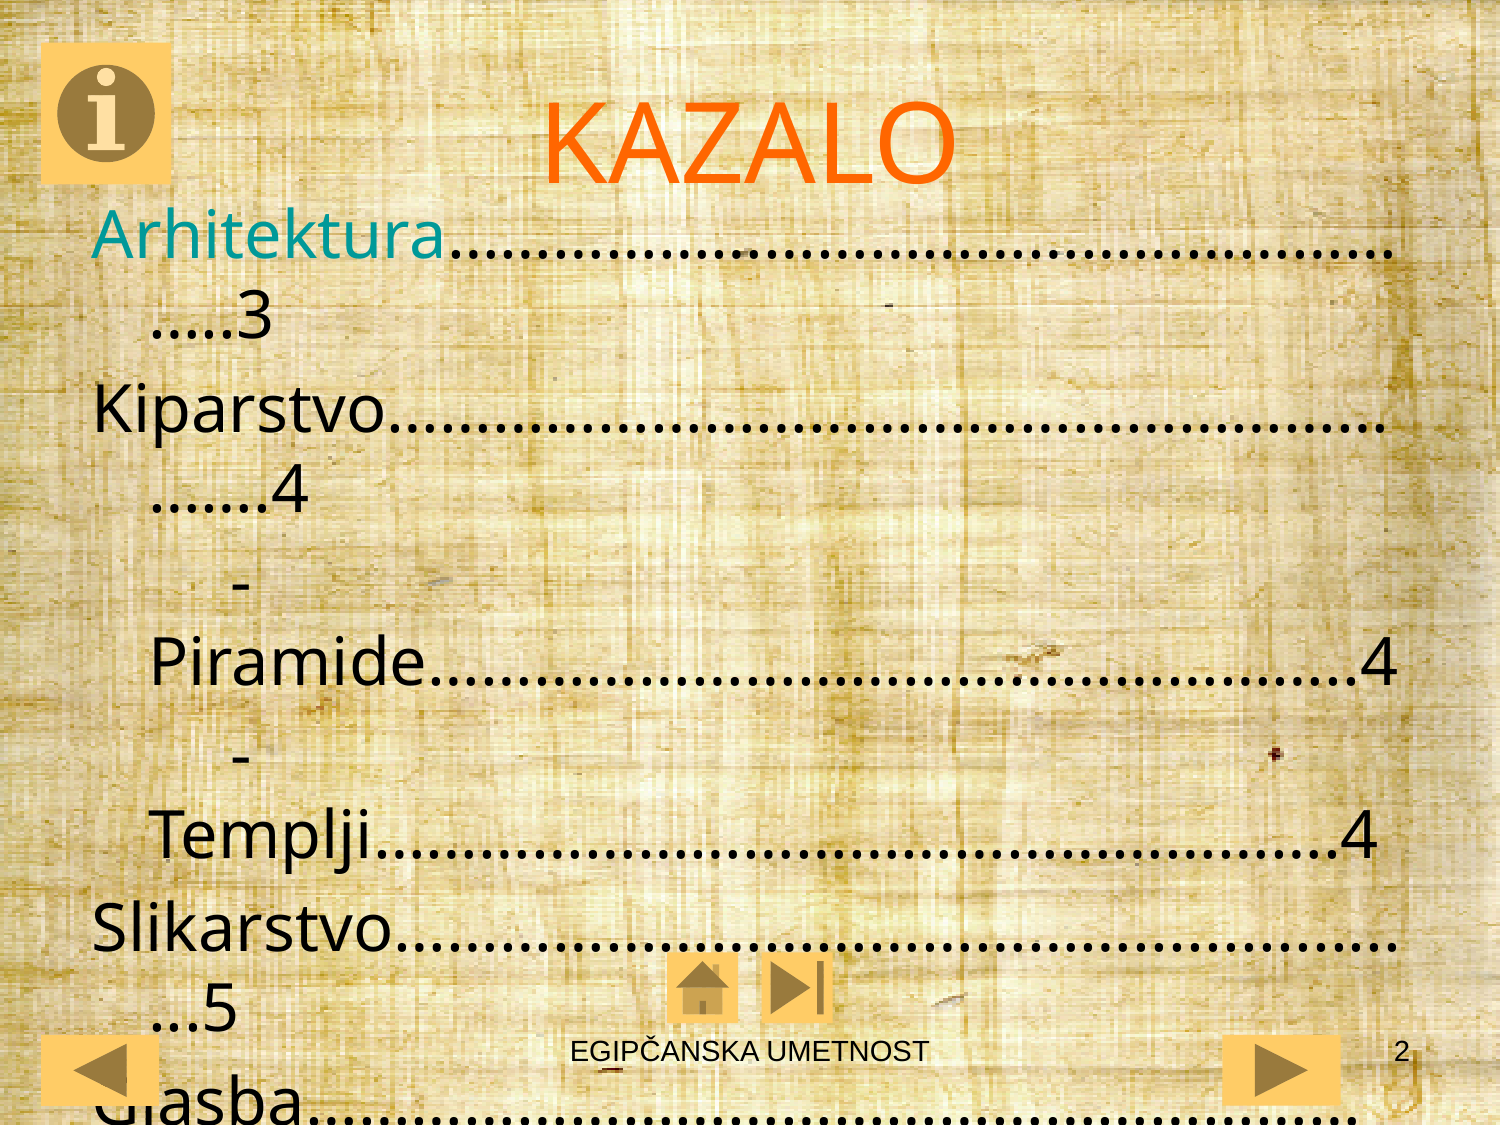

# KAZALO
Arhitektura…………………………………………………..3
Kiparstvo……………………………………………………….4
 -Piramide……………………………………………..4
 -Templji……………………………………………….4
Slikarstvo……………………………………..................5
Glasba…………………………………………………………….6
Književnost…………………………………………………..7
Viri……………………………………………..................... 8
EGIPČANSKA UMETNOST